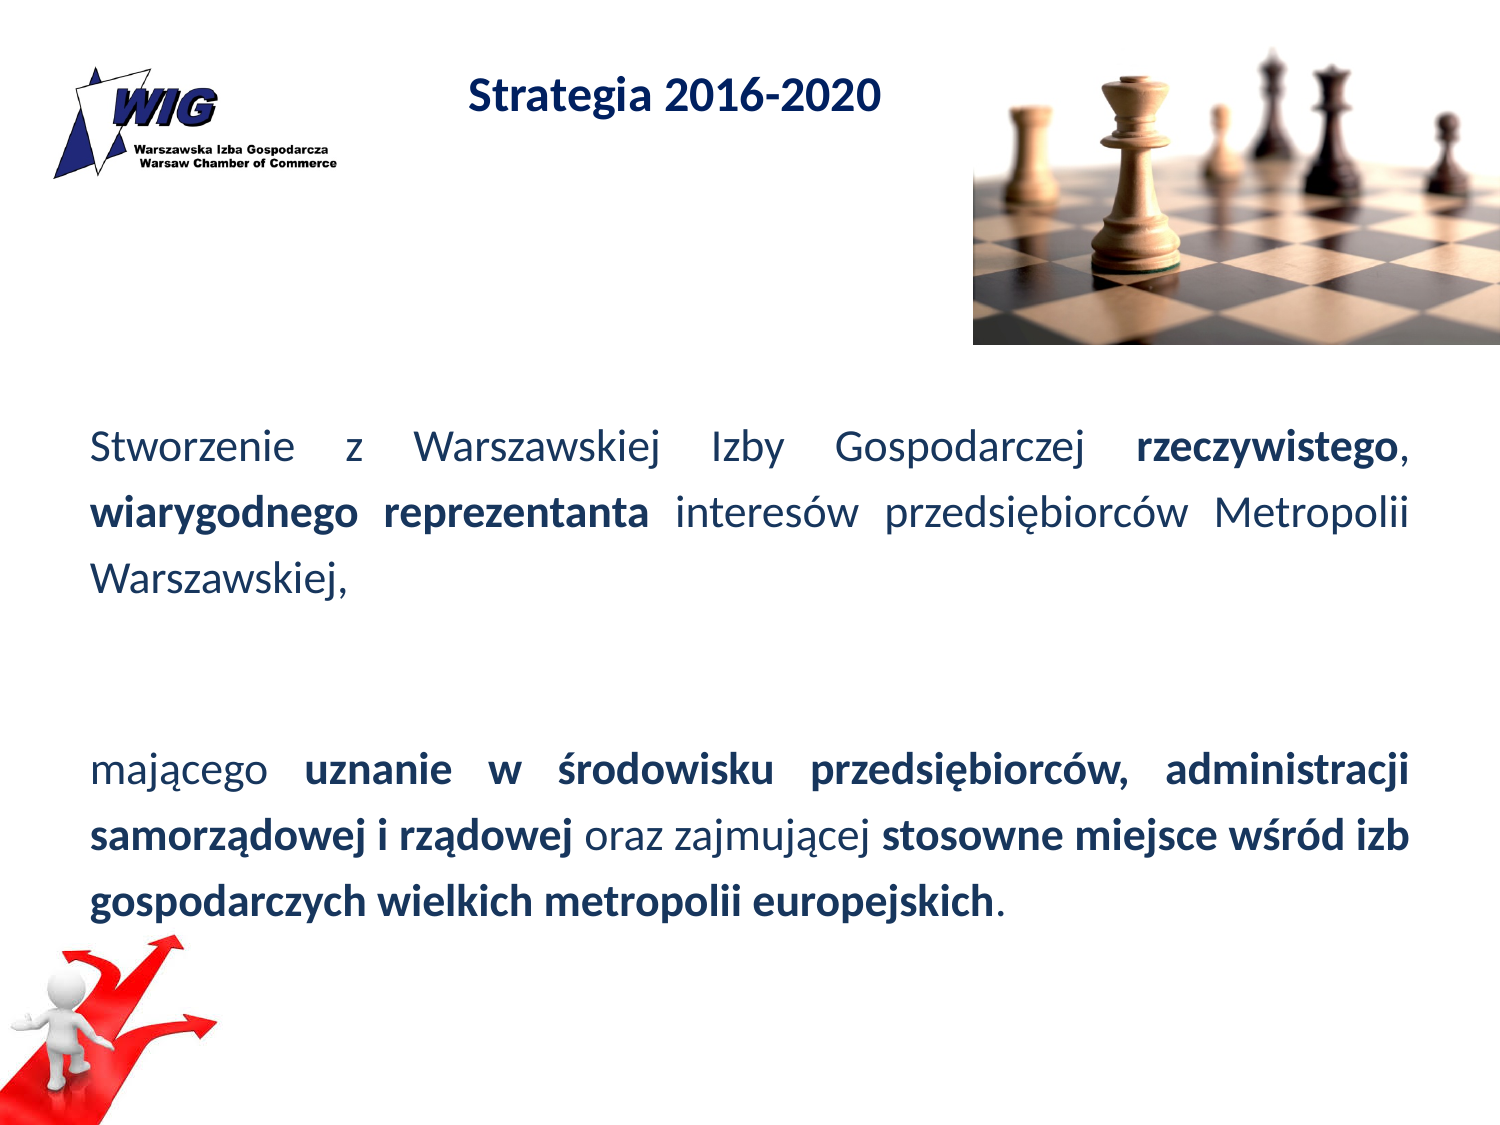

# Strategia 2016-2020
Stworzenie z Warszawskiej Izby Gospodarczej rzeczywistego, wiarygodnego reprezentanta interesów przedsiębiorców Metropolii Warszawskiej,
mającego uznanie w środowisku przedsiębiorców, administracji samorządowej i rządowej oraz zajmującej stosowne miejsce wśród izb gospodarczych wielkich metropolii europejskich.